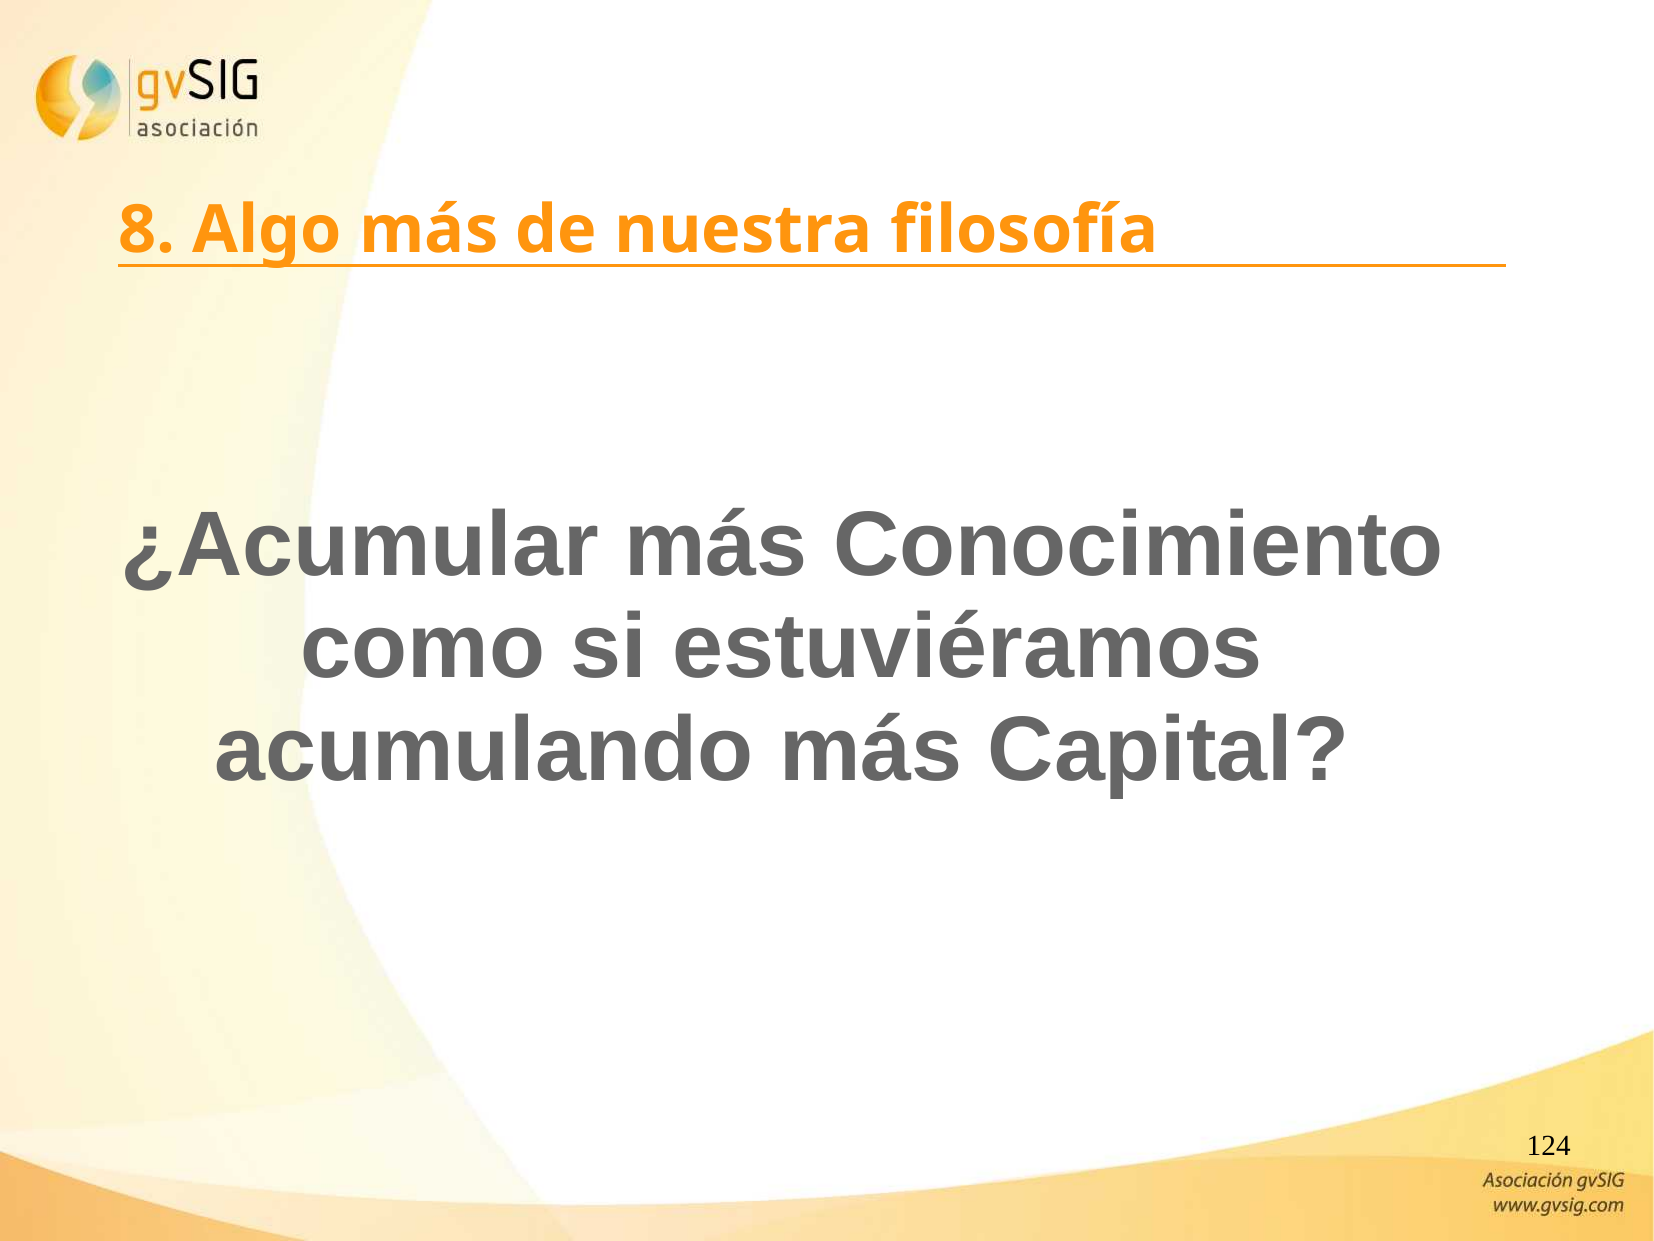

# 8. Algo más de nuestra filosofía
¿Acumular más Conocimiento como si estuviéramos acumulando más Capital?
124